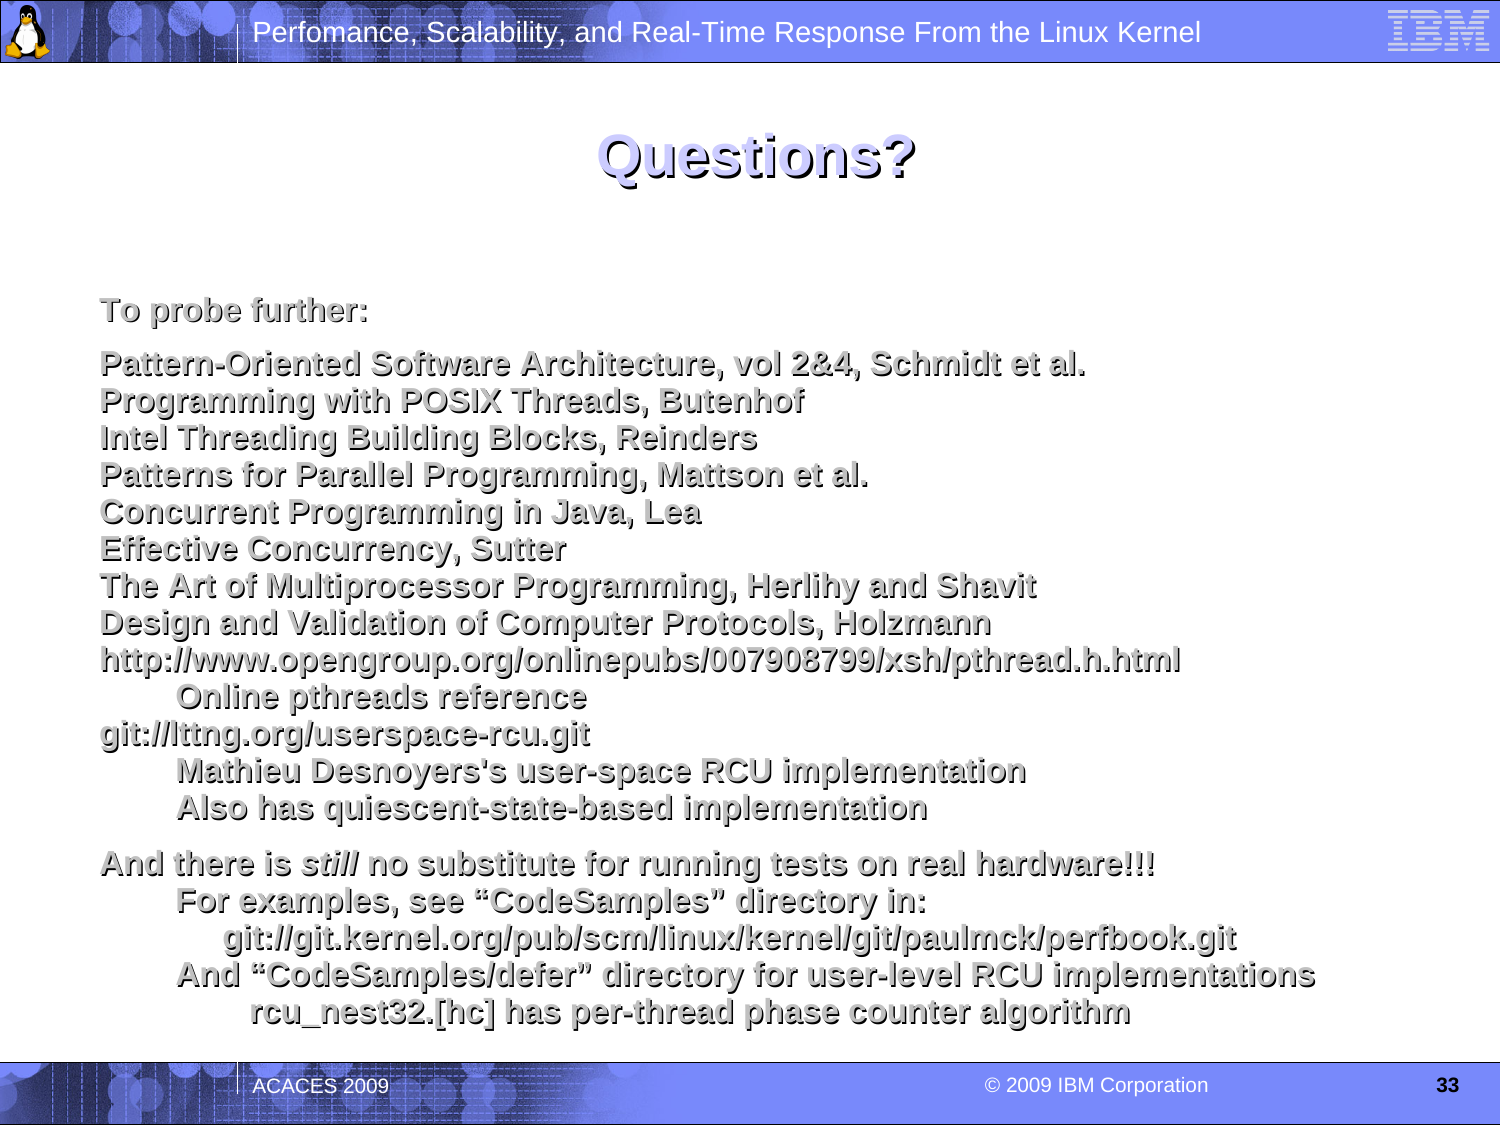

# Questions?
To probe further:
Pattern-Oriented Software Architecture, vol 2&4, Schmidt et al.
Programming with POSIX Threads, Butenhof
Intel Threading Building Blocks, Reinders
Patterns for Parallel Programming, Mattson et al.
Concurrent Programming in Java, Lea
Effective Concurrency, Sutter
The Art of Multiprocessor Programming, Herlihy and Shavit
Design and Validation of Computer Protocols, Holzmann
http://www.opengroup.org/onlinepubs/007908799/xsh/pthread.h.html
Online pthreads reference
git://lttng.org/userspace-rcu.git
Mathieu Desnoyers's user-space RCU implementation
Also has quiescent-state-based implementation
And there is still no substitute for running tests on real hardware!!!
For examples, see “CodeSamples” directory in:
git://git.kernel.org/pub/scm/linux/kernel/git/paulmck/perfbook.git
And “CodeSamples/defer” directory for user-level RCU implementations
rcu_nest32.[hc] has per-thread phase counter algorithm
33